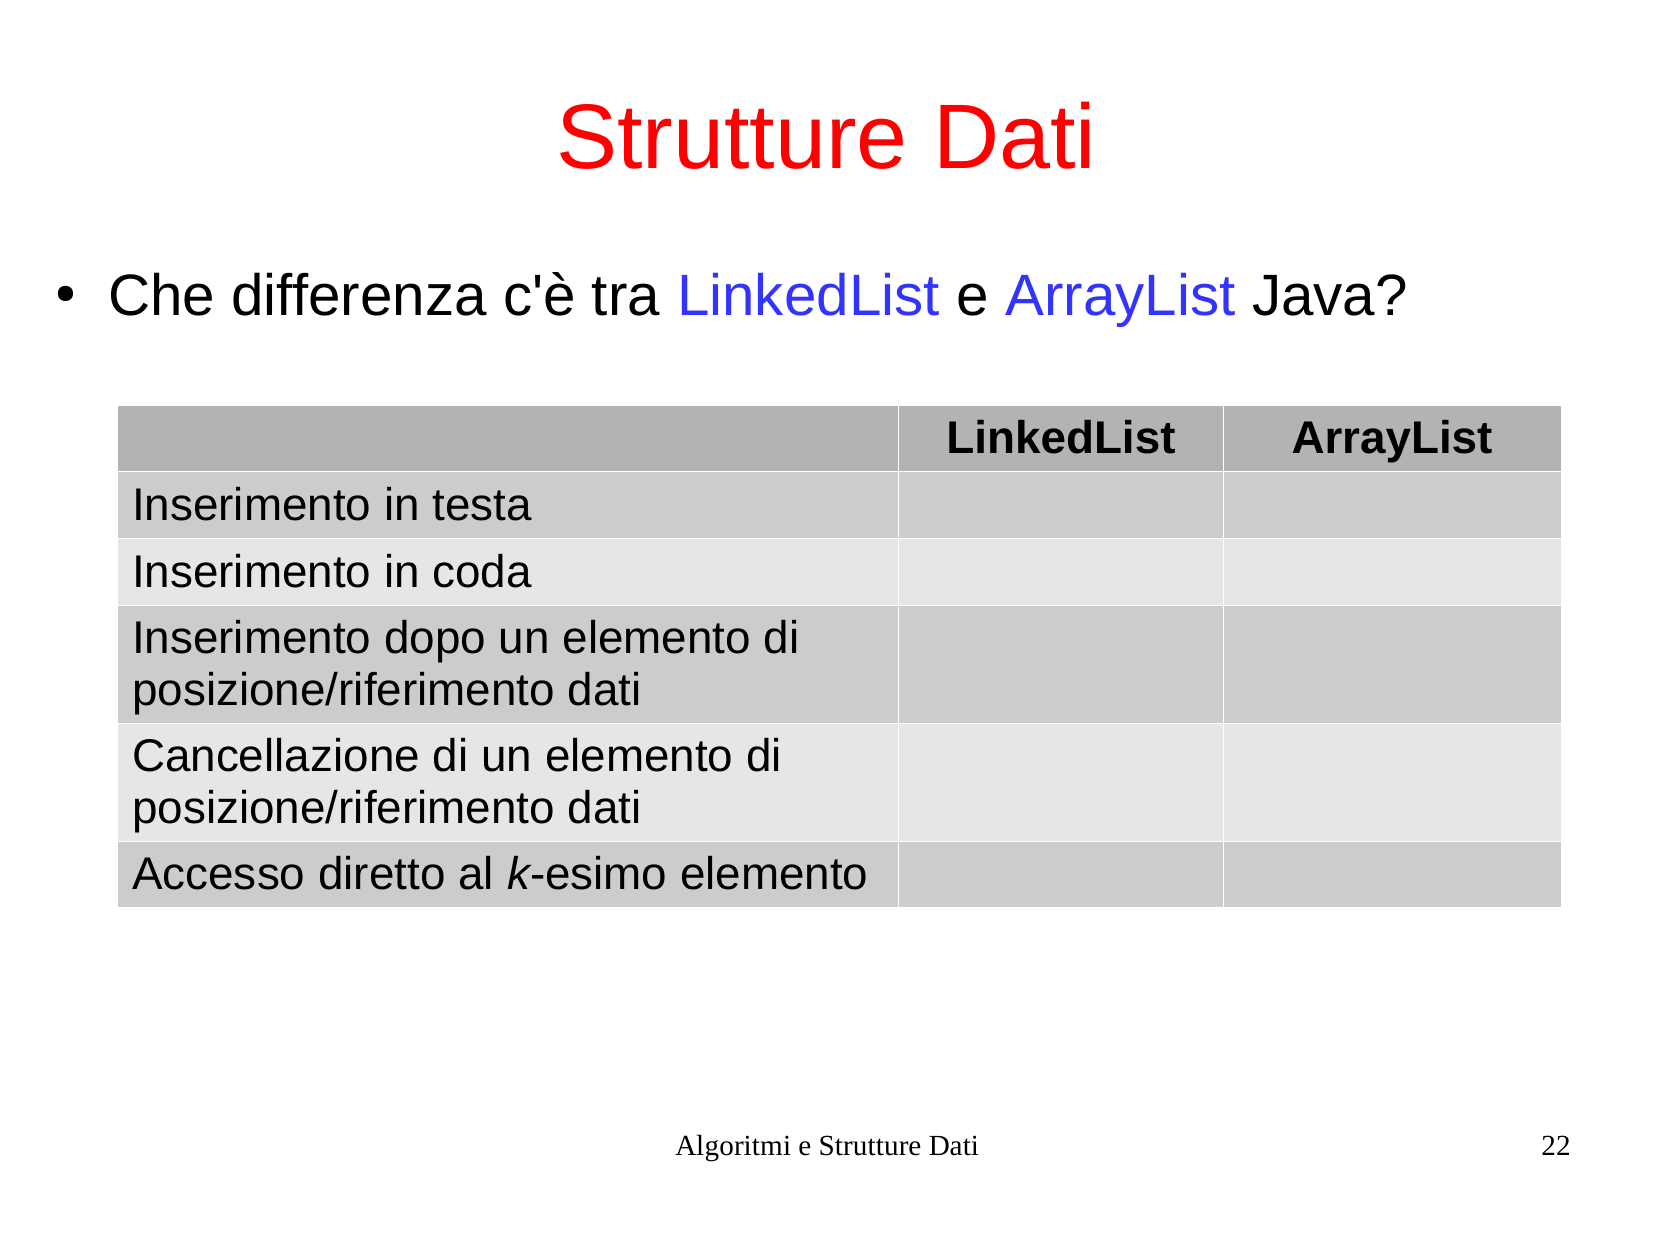

# Strutture Dati
Che differenza c'è tra LinkedList e ArrayList Java?
| | LinkedList | ArrayList |
| --- | --- | --- |
| Inserimento in testa | | |
| Inserimento in coda | | |
| Inserimento dopo un elemento di posizione/riferimento dati | | |
| Cancellazione di un elemento di posizione/riferimento dati | | |
| Accesso diretto al k-esimo elemento | | |
Algoritmi e Strutture Dati
22